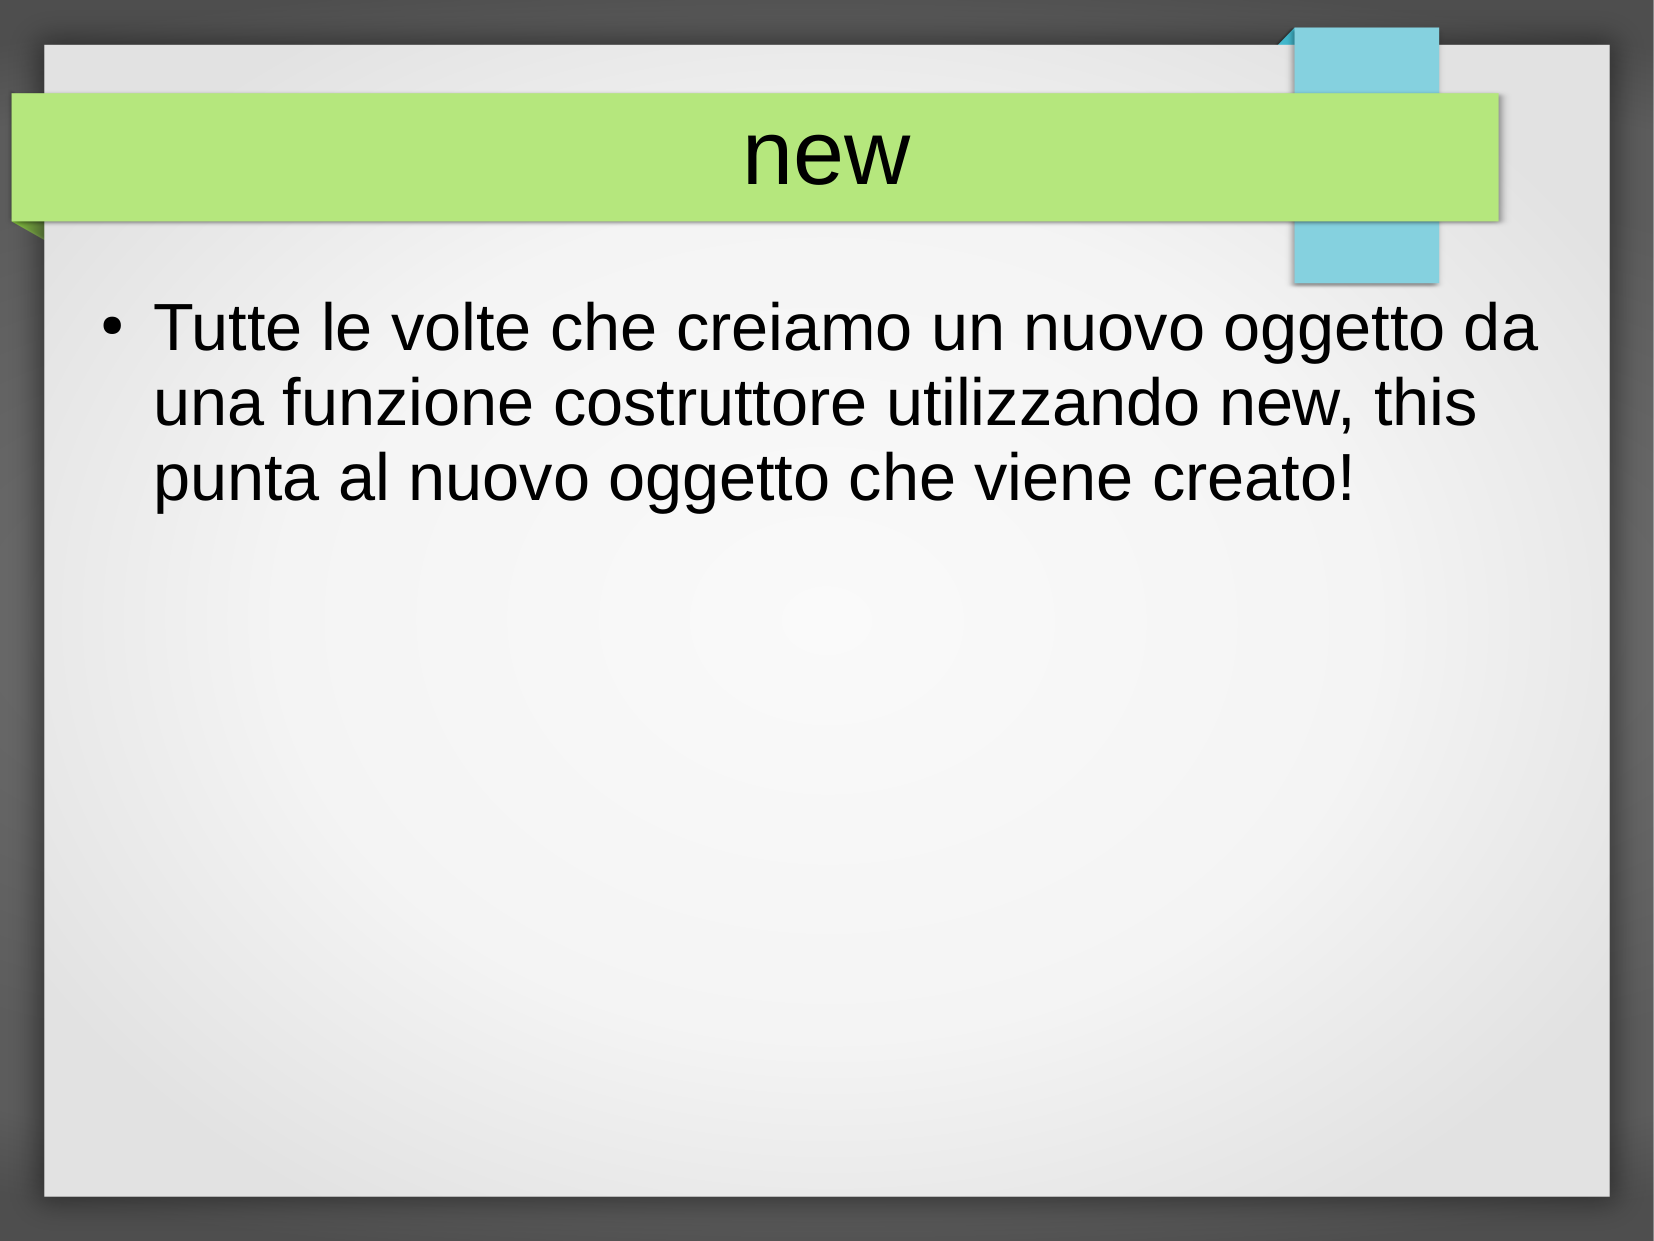

# new
Tutte le volte che creiamo un nuovo oggetto da una funzione costruttore utilizzando new, this punta al nuovo oggetto che viene creato!